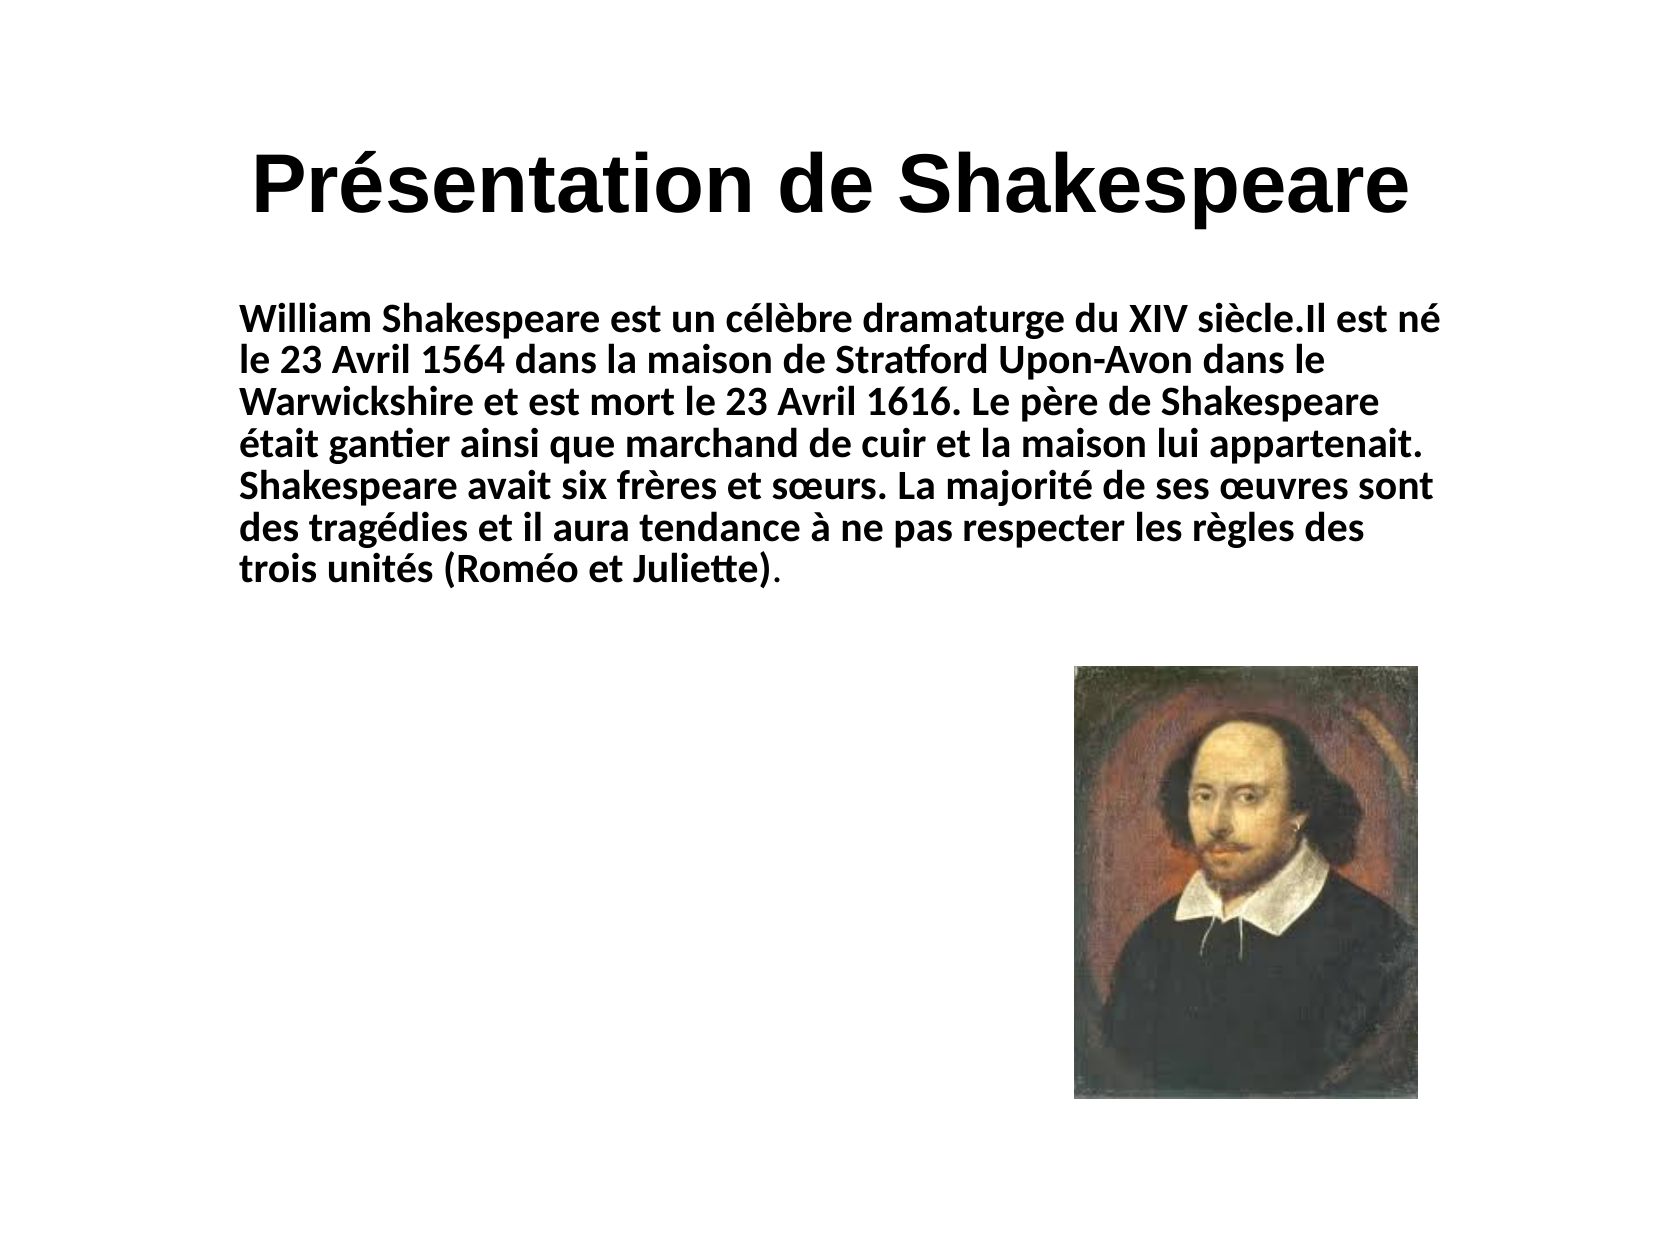

Présentation de Shakespeare
William Shakespeare est un célèbre dramaturge du XIV siècle.Il est né le 23 Avril 1564 dans la maison de Stratford Upon-Avon dans le Warwickshire et est mort le 23 Avril 1616. Le père de Shakespeare était gantier ainsi que marchand de cuir et la maison lui appartenait. Shakespeare avait six frères et sœurs. La majorité de ses œuvres sont des tragédies et il aura tendance à ne pas respecter les règles des trois unités (Roméo et Juliette).